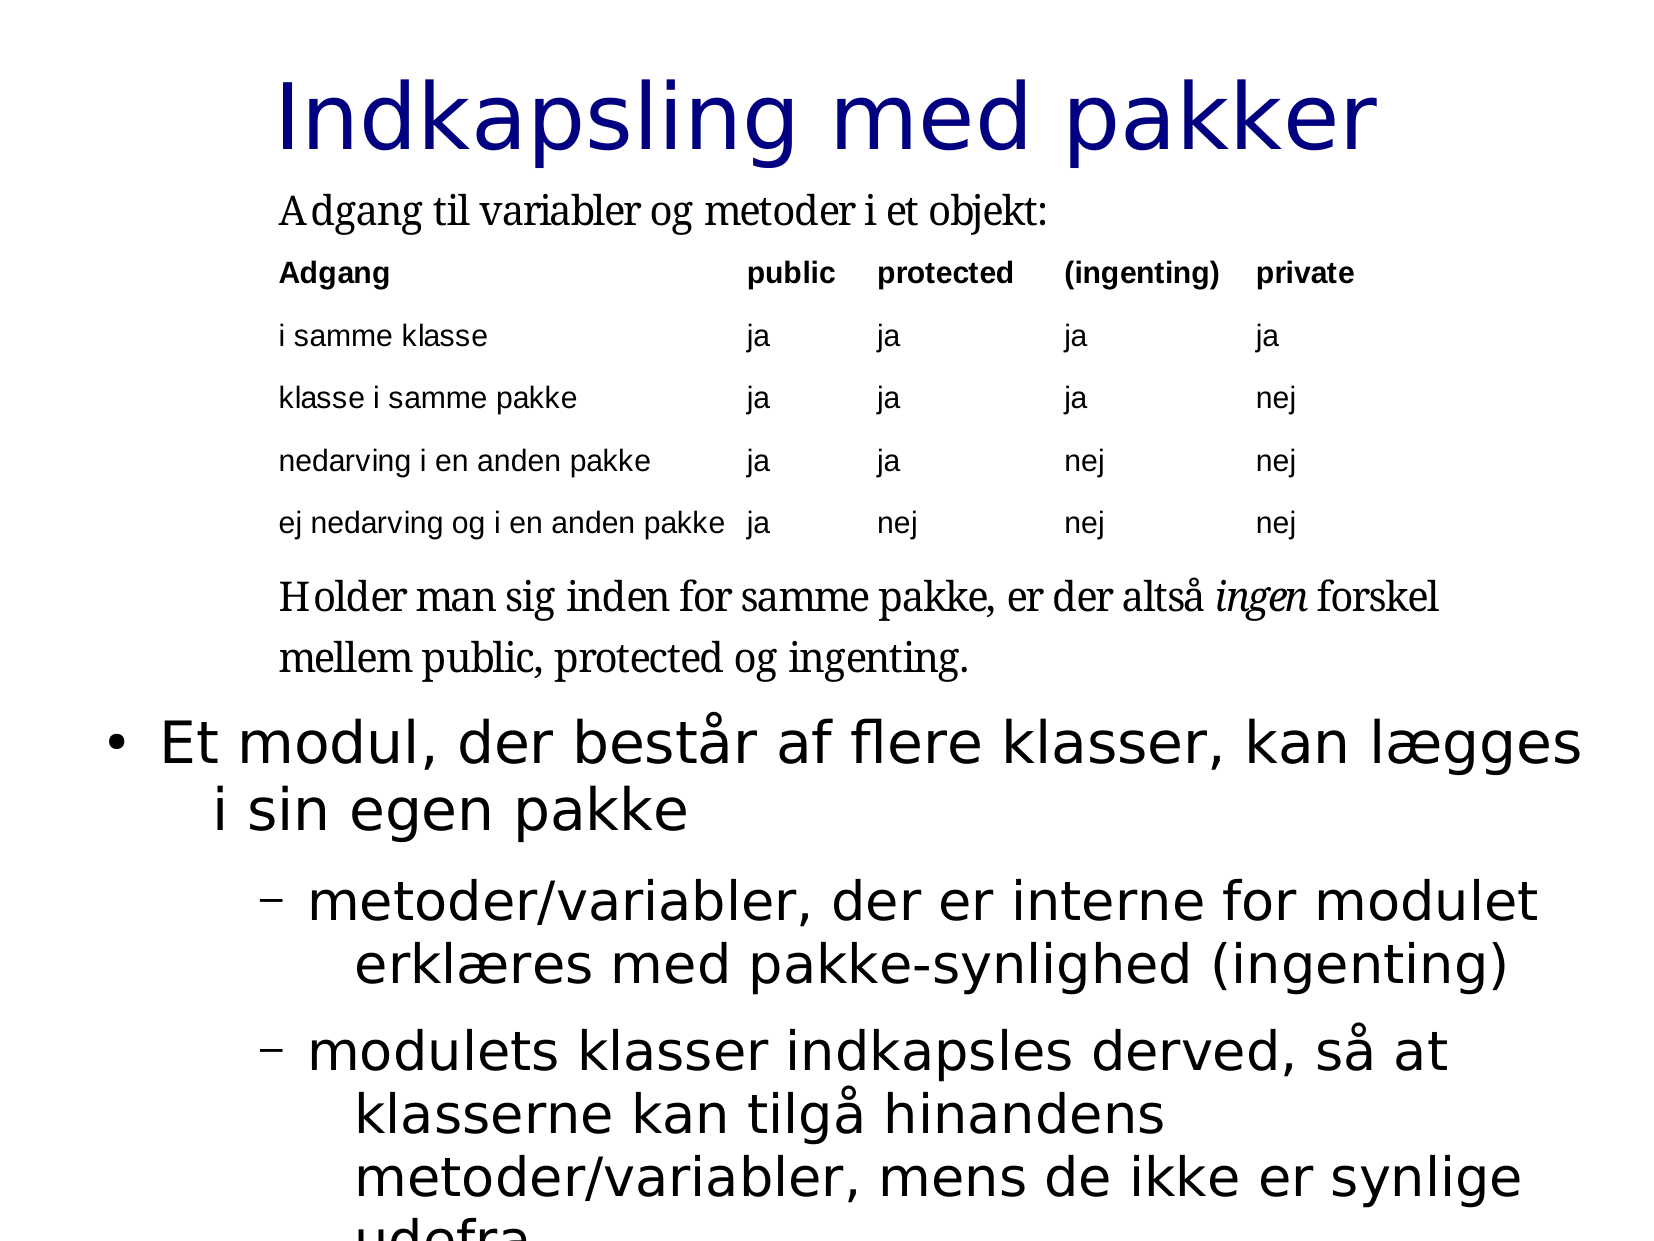

# Indkapsling med pakker
Et modul, der består af flere klasser, kan lægges i sin egen pakke
metoder/variabler, der er interne for modulet erklæres med pakke-synlighed (ingenting)
modulets klasser indkapsles derved, så at klasserne kan tilgå hinandens metoder/variabler, mens de ikke er synlige udefra